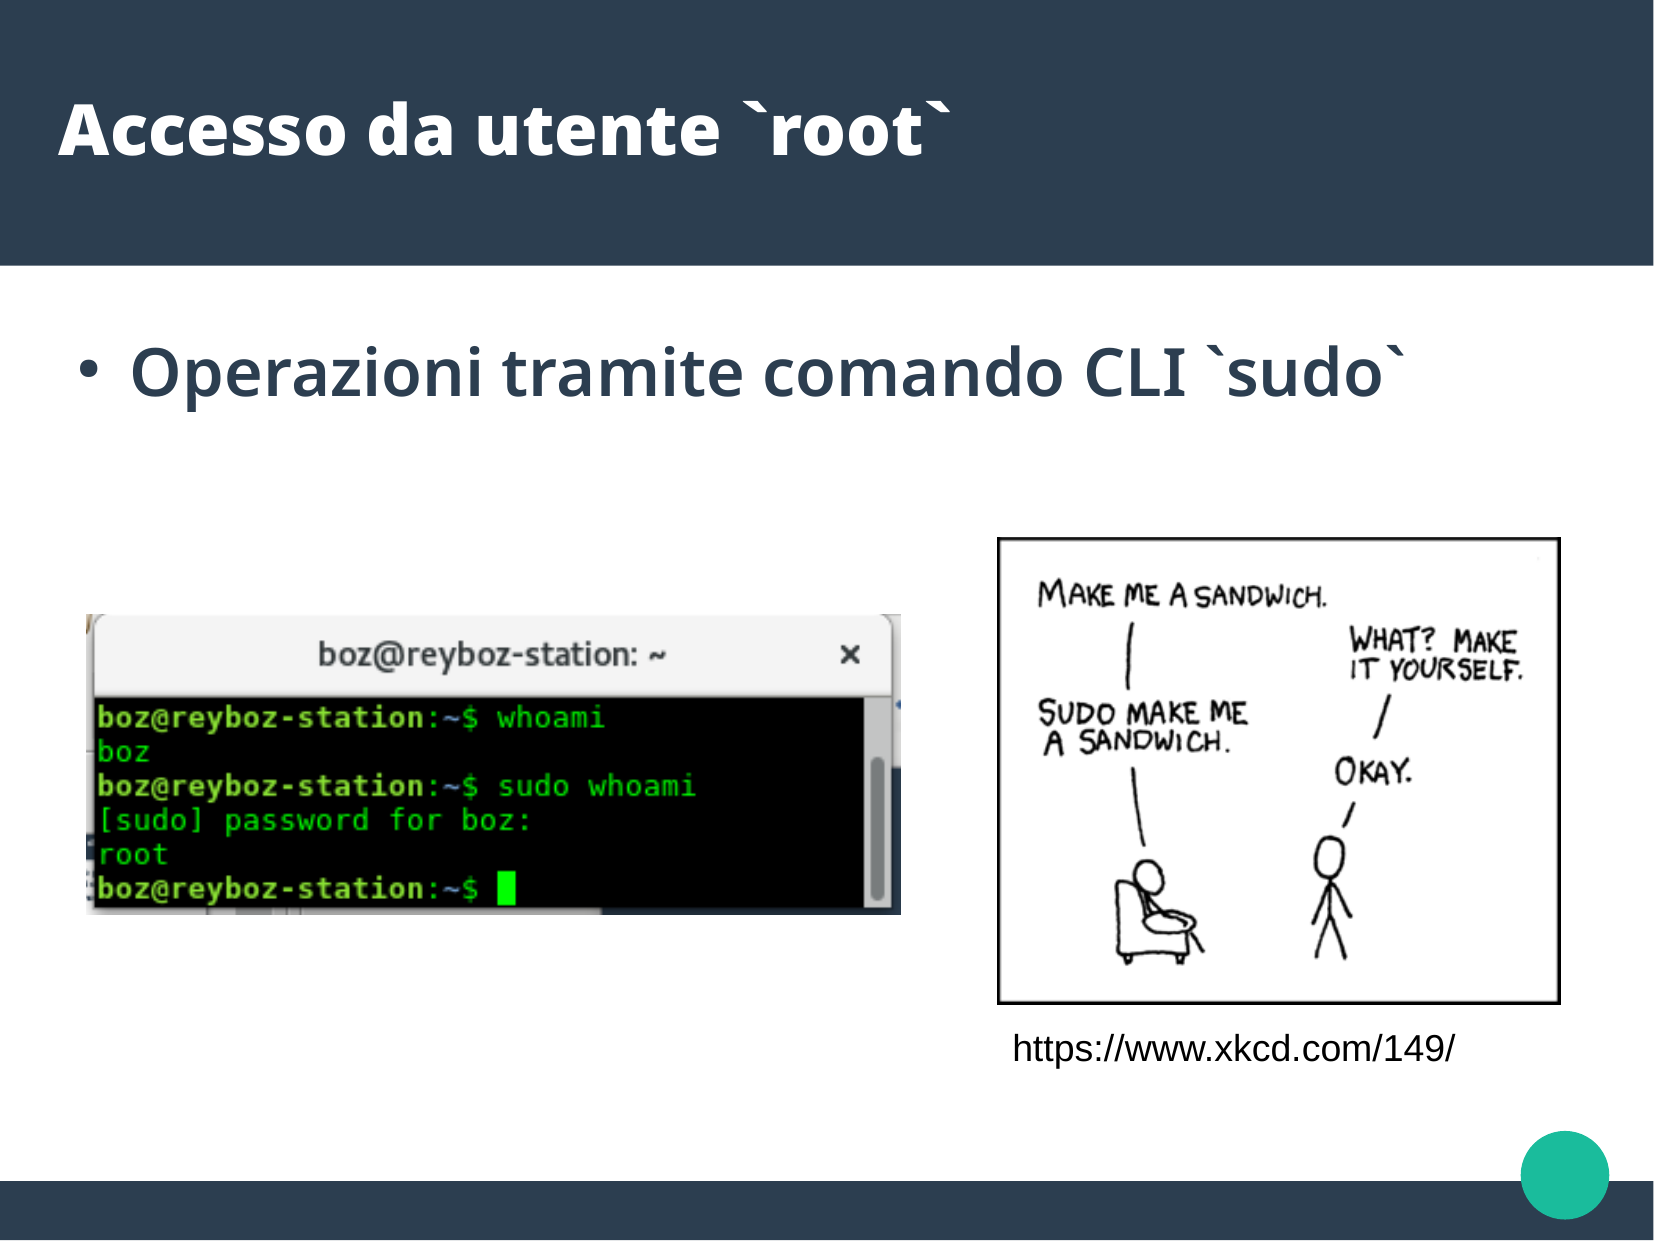

# Accesso da utente `root`
Operazioni tramite comando CLI `sudo`
https://www.xkcd.com/149/